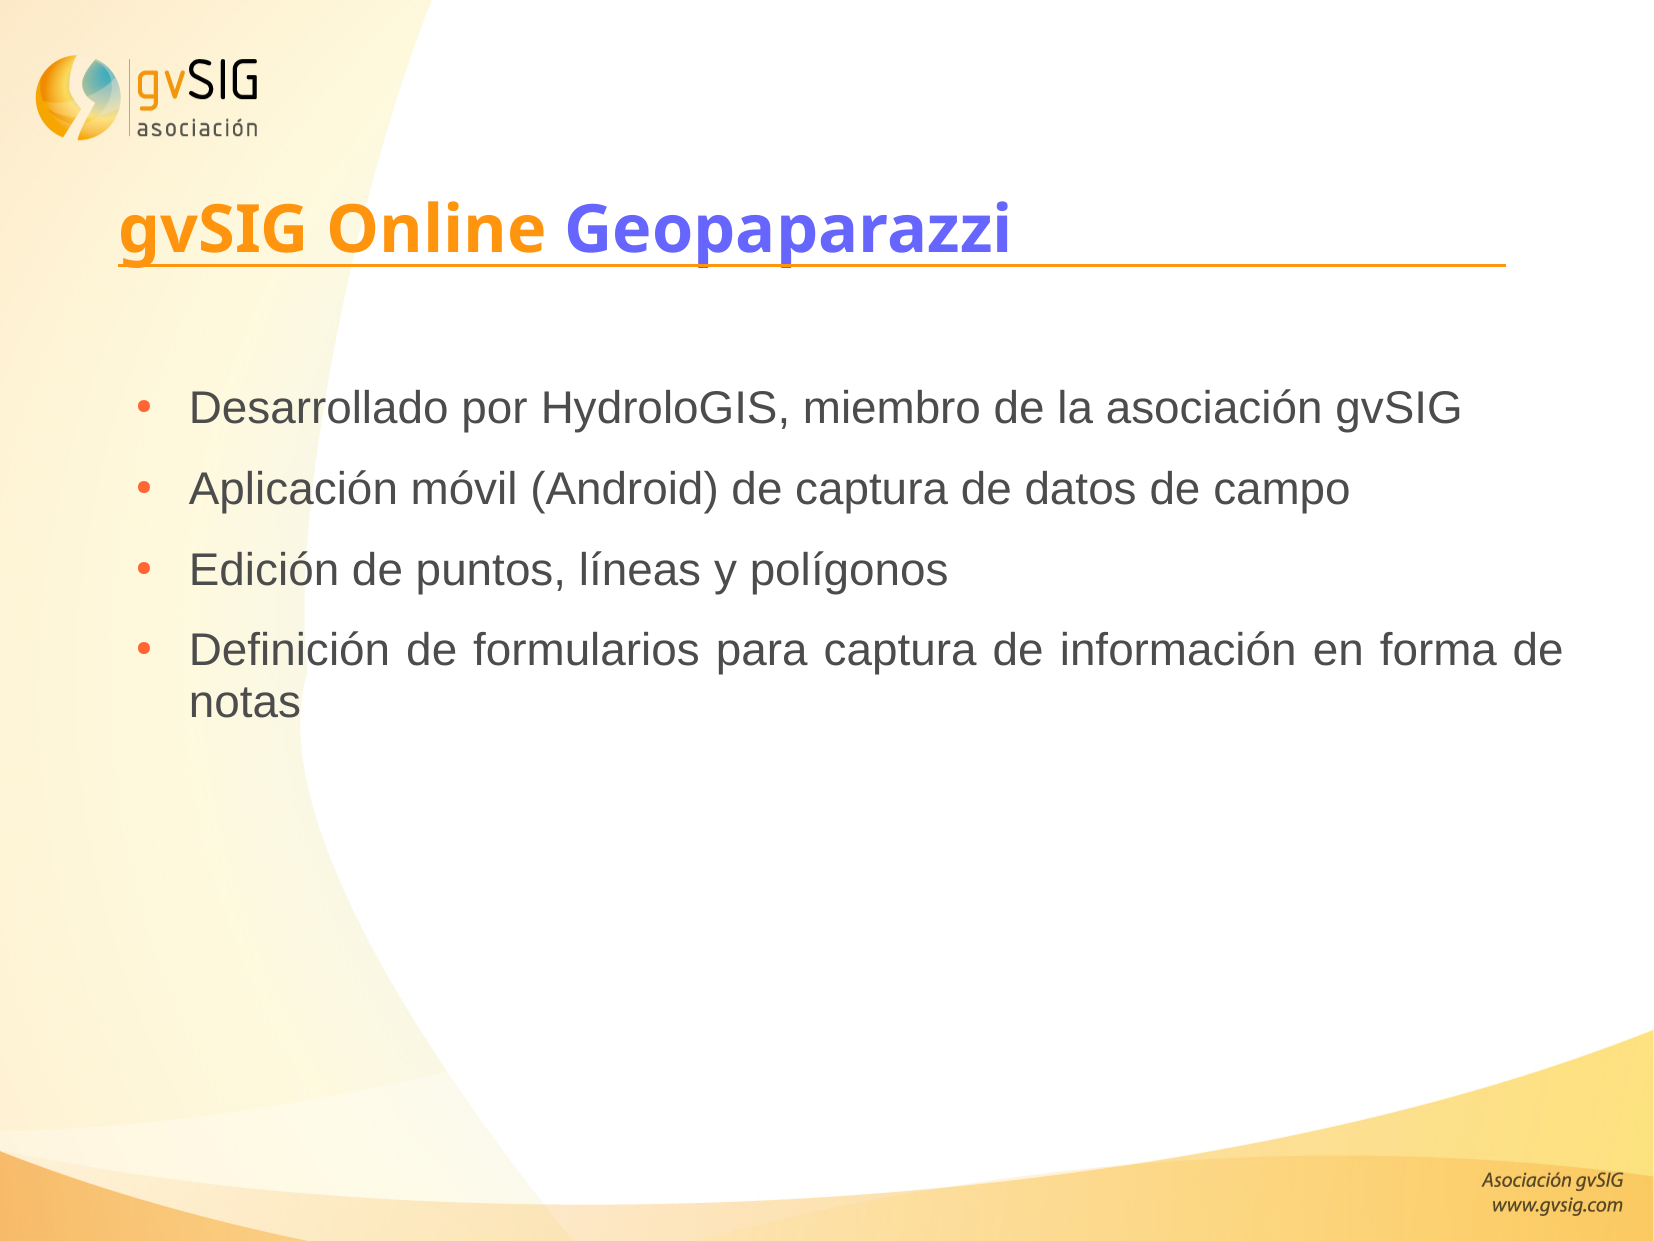

# gvSIG Online Geopaparazzi
Desarrollado por HydroloGIS, miembro de la asociación gvSIG
Aplicación móvil (Android) de captura de datos de campo
Edición de puntos, líneas y polígonos
Definición de formularios para captura de información en forma de notas